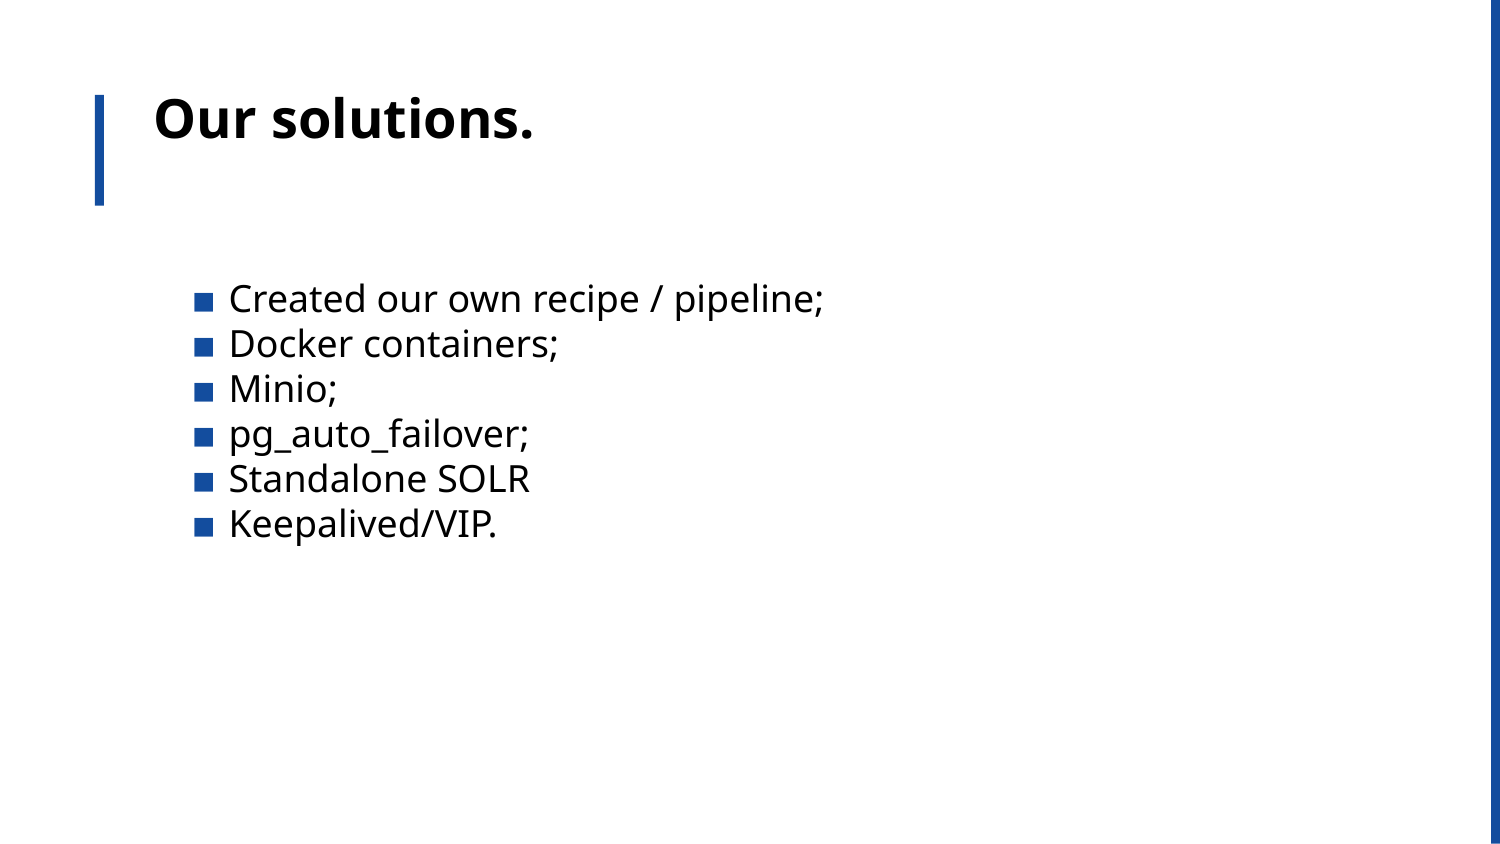

Our solutions.
# Created our own recipe / pipeline;
Docker containers;
Minio;
pg_auto_failover;
Standalone SOLR
Keepalived/VIP.